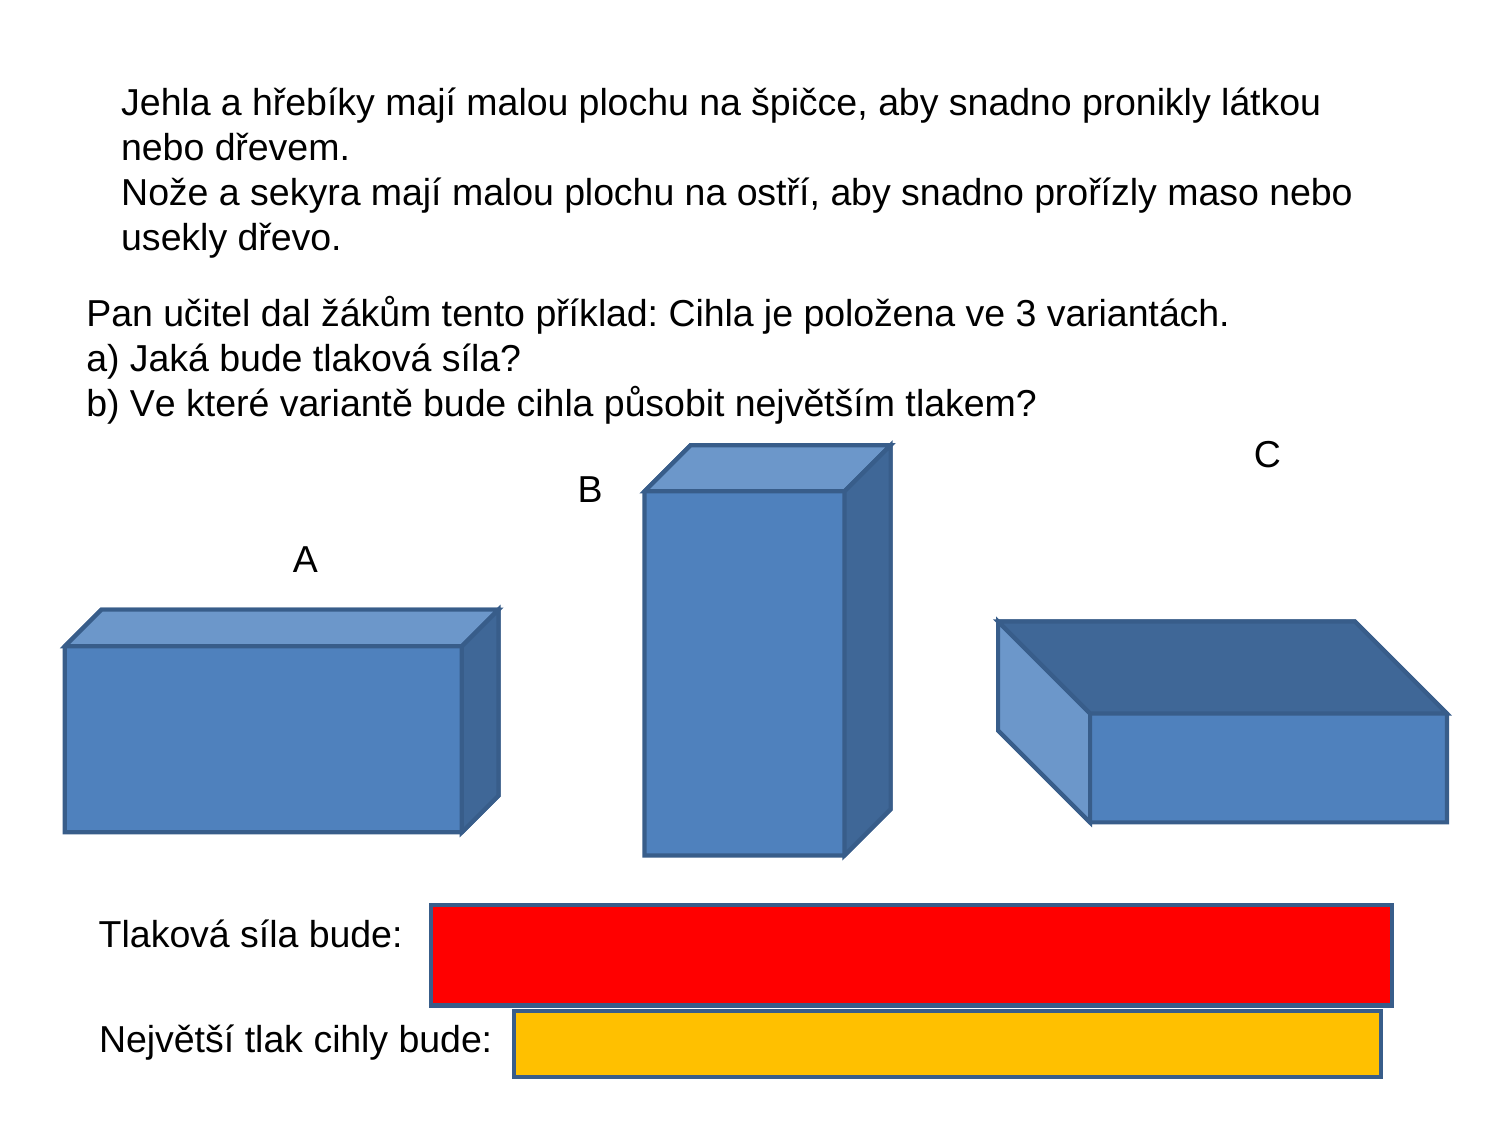

Jehla a hřebíky mají malou plochu na špičce, aby snadno pronikly látkou
nebo dřevem.
Nože a sekyra mají malou plochu na ostří, aby snadno prořízly maso nebo
usekly dřevo.
Pan učitel dal žákům tento příklad: Cihla je položena ve 3 variantách.
 Jaká bude tlaková síla?
 Ve které variantě bude cihla působit největším tlakem?
C
B
A
Tlaková síla bude:
stejná, protože hmotnost cihly je vždy stejná ve všech
variantách.
Největší tlak cihly bude:
ve variantě B, protože u ní je plocha cihly nejmenší.